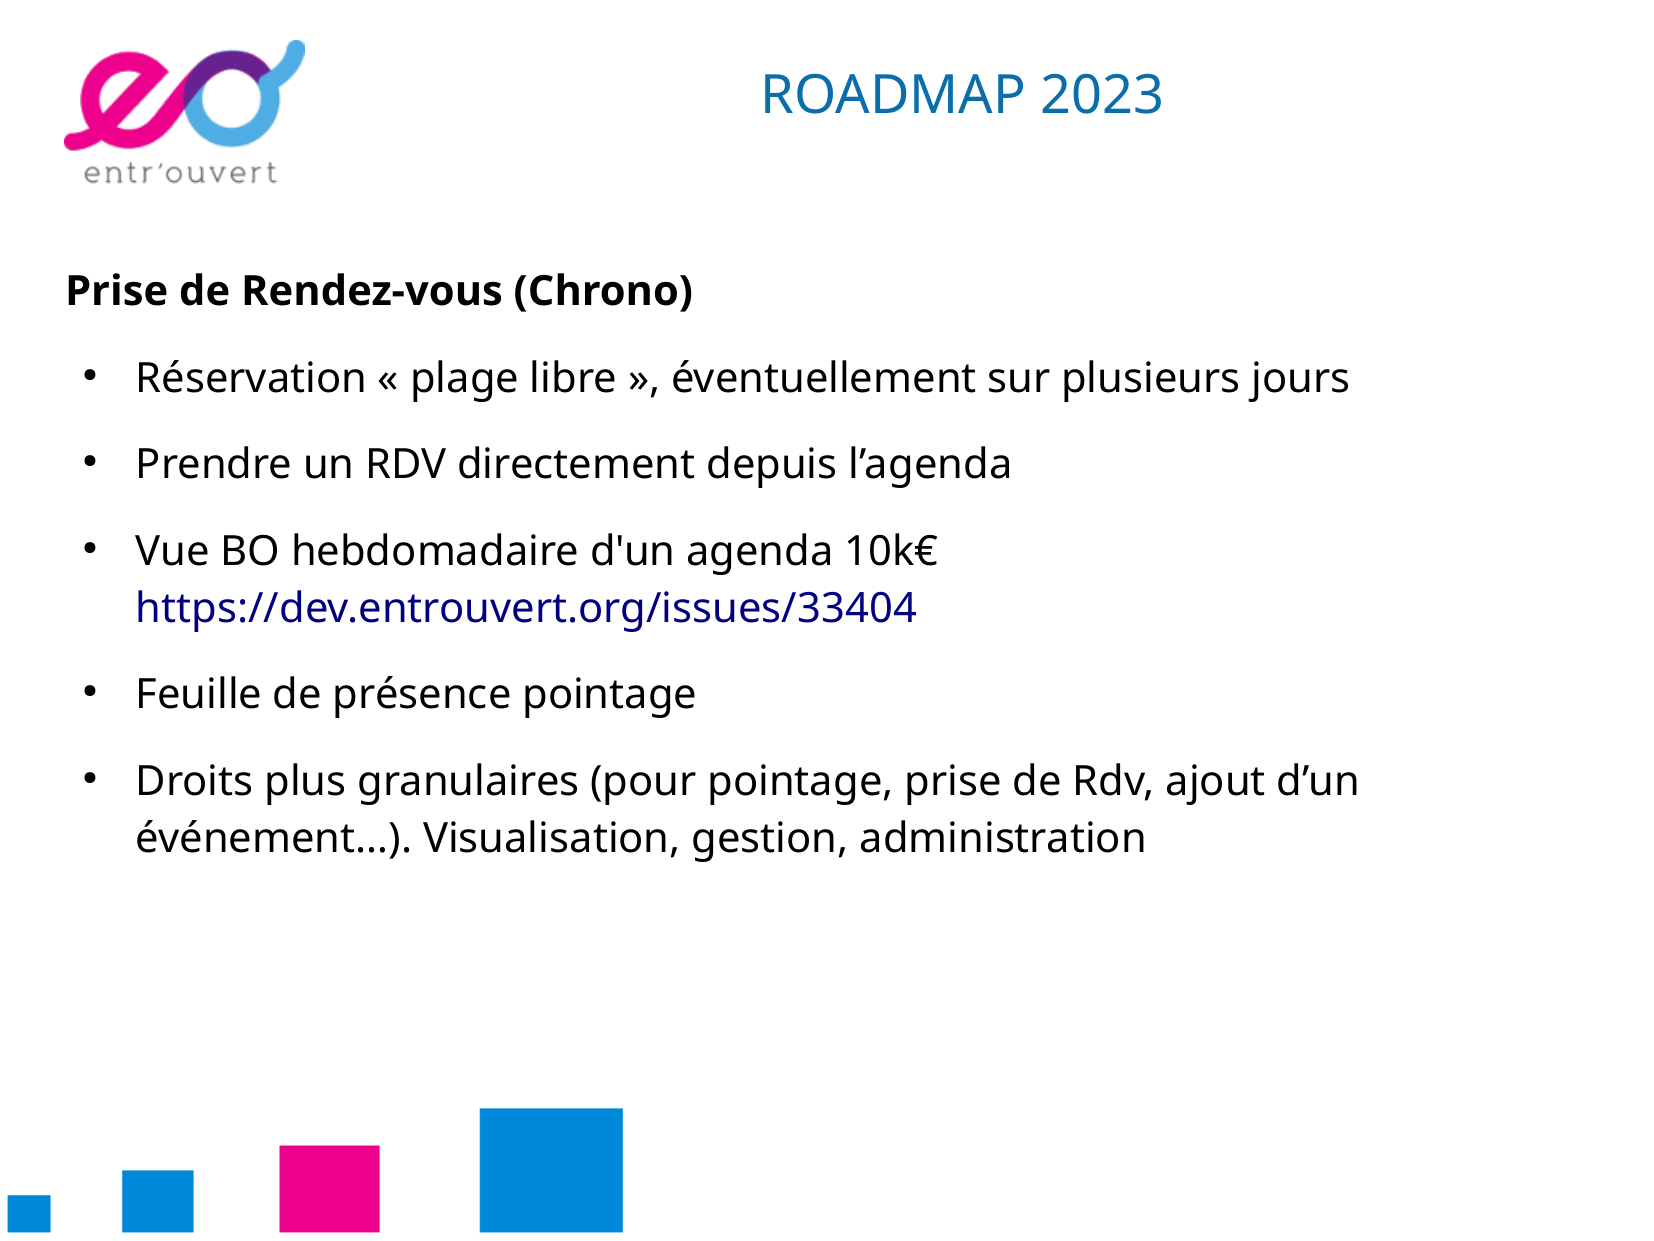

# roadmap 2023
Prise de Rendez-vous (Chrono)
Réservation « plage libre », éventuellement sur plusieurs jours
Prendre un RDV directement depuis l’agenda
Vue BO hebdomadaire d'un agenda 10k€ https://dev.entrouvert.org/issues/33404
Feuille de présence pointage
Droits plus granulaires (pour pointage, prise de Rdv, ajout d’un événement…). Visualisation, gestion, administration